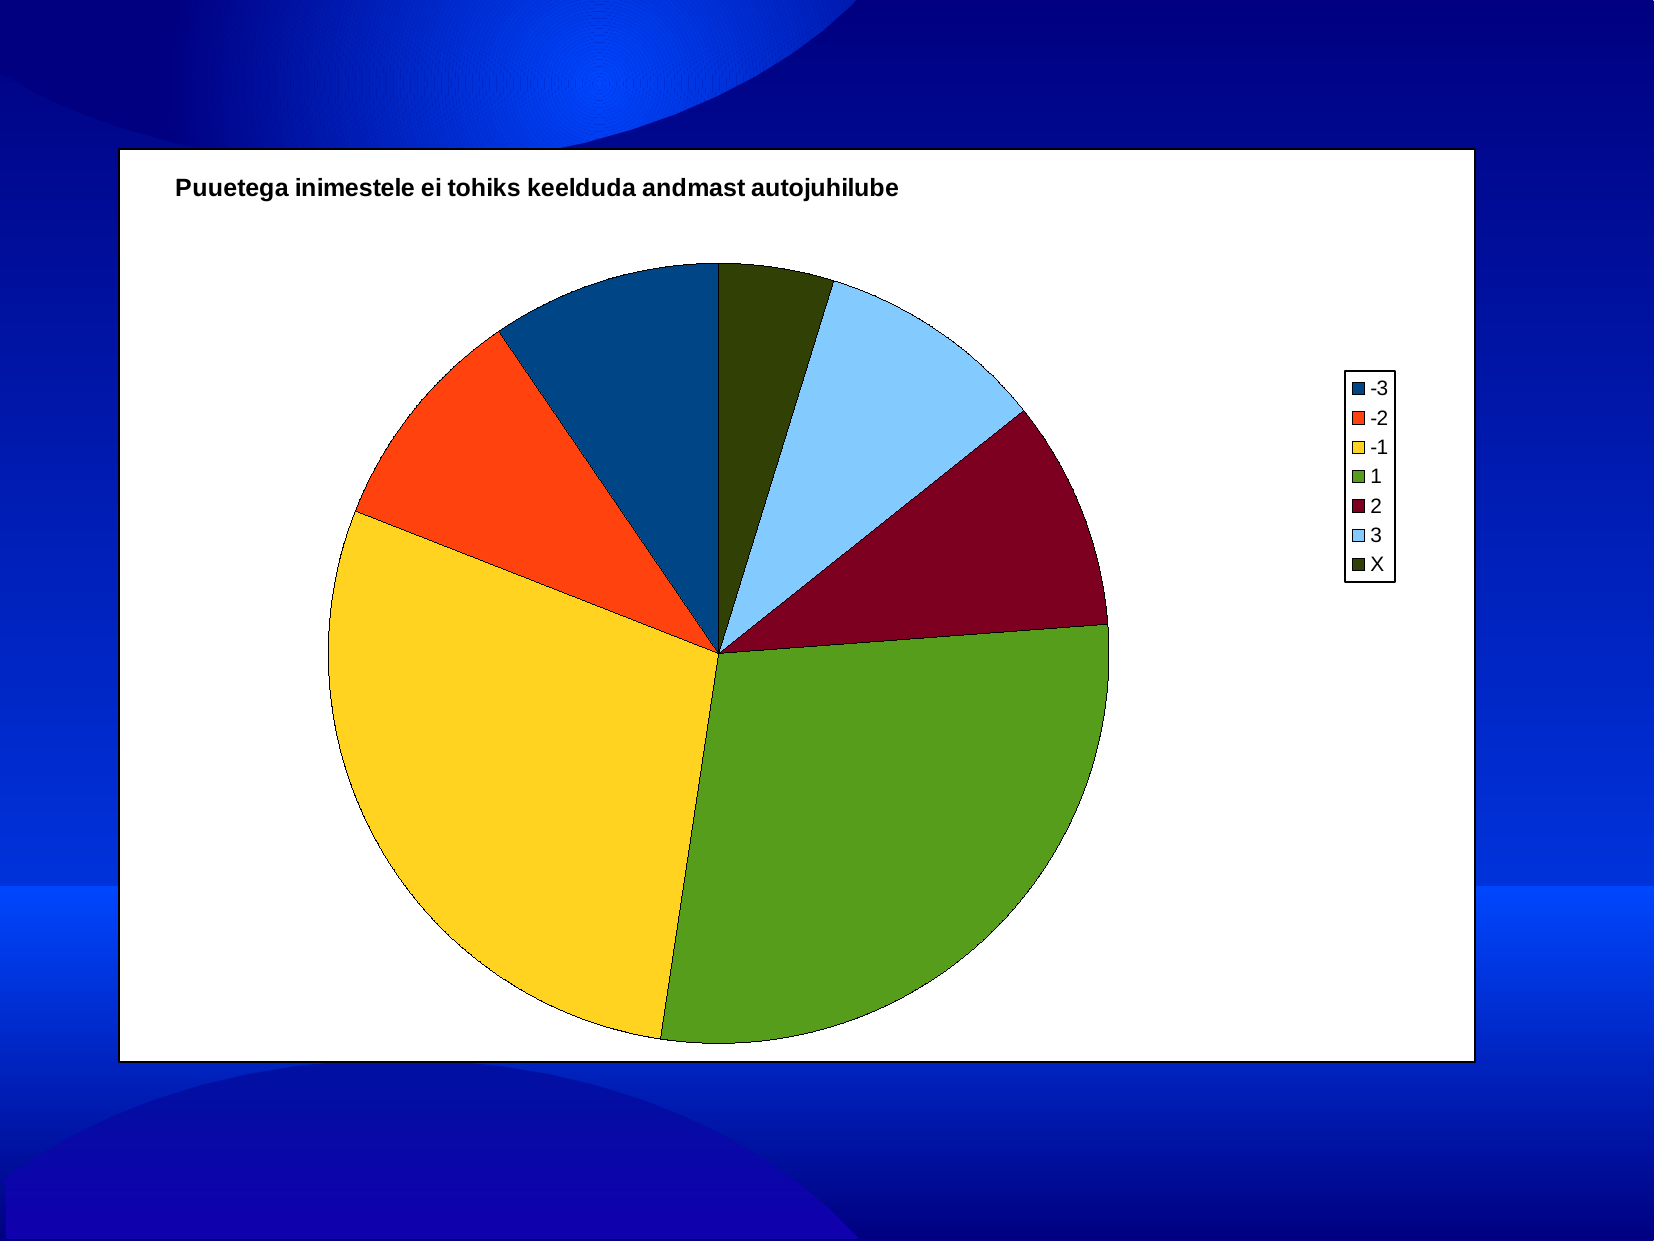

### Chart: Puuetega inimestele ei tohiks keelduda andmast autojuhilube
| Category | Rida 45 |
|---|---|
| -3 | 2.0 |
| -2 | 2.0 |
| -1 | 6.0 |
| 1 | 6.0 |
| 2 | 2.0 |
| 3 | 2.0 |
| X | 1.0 |